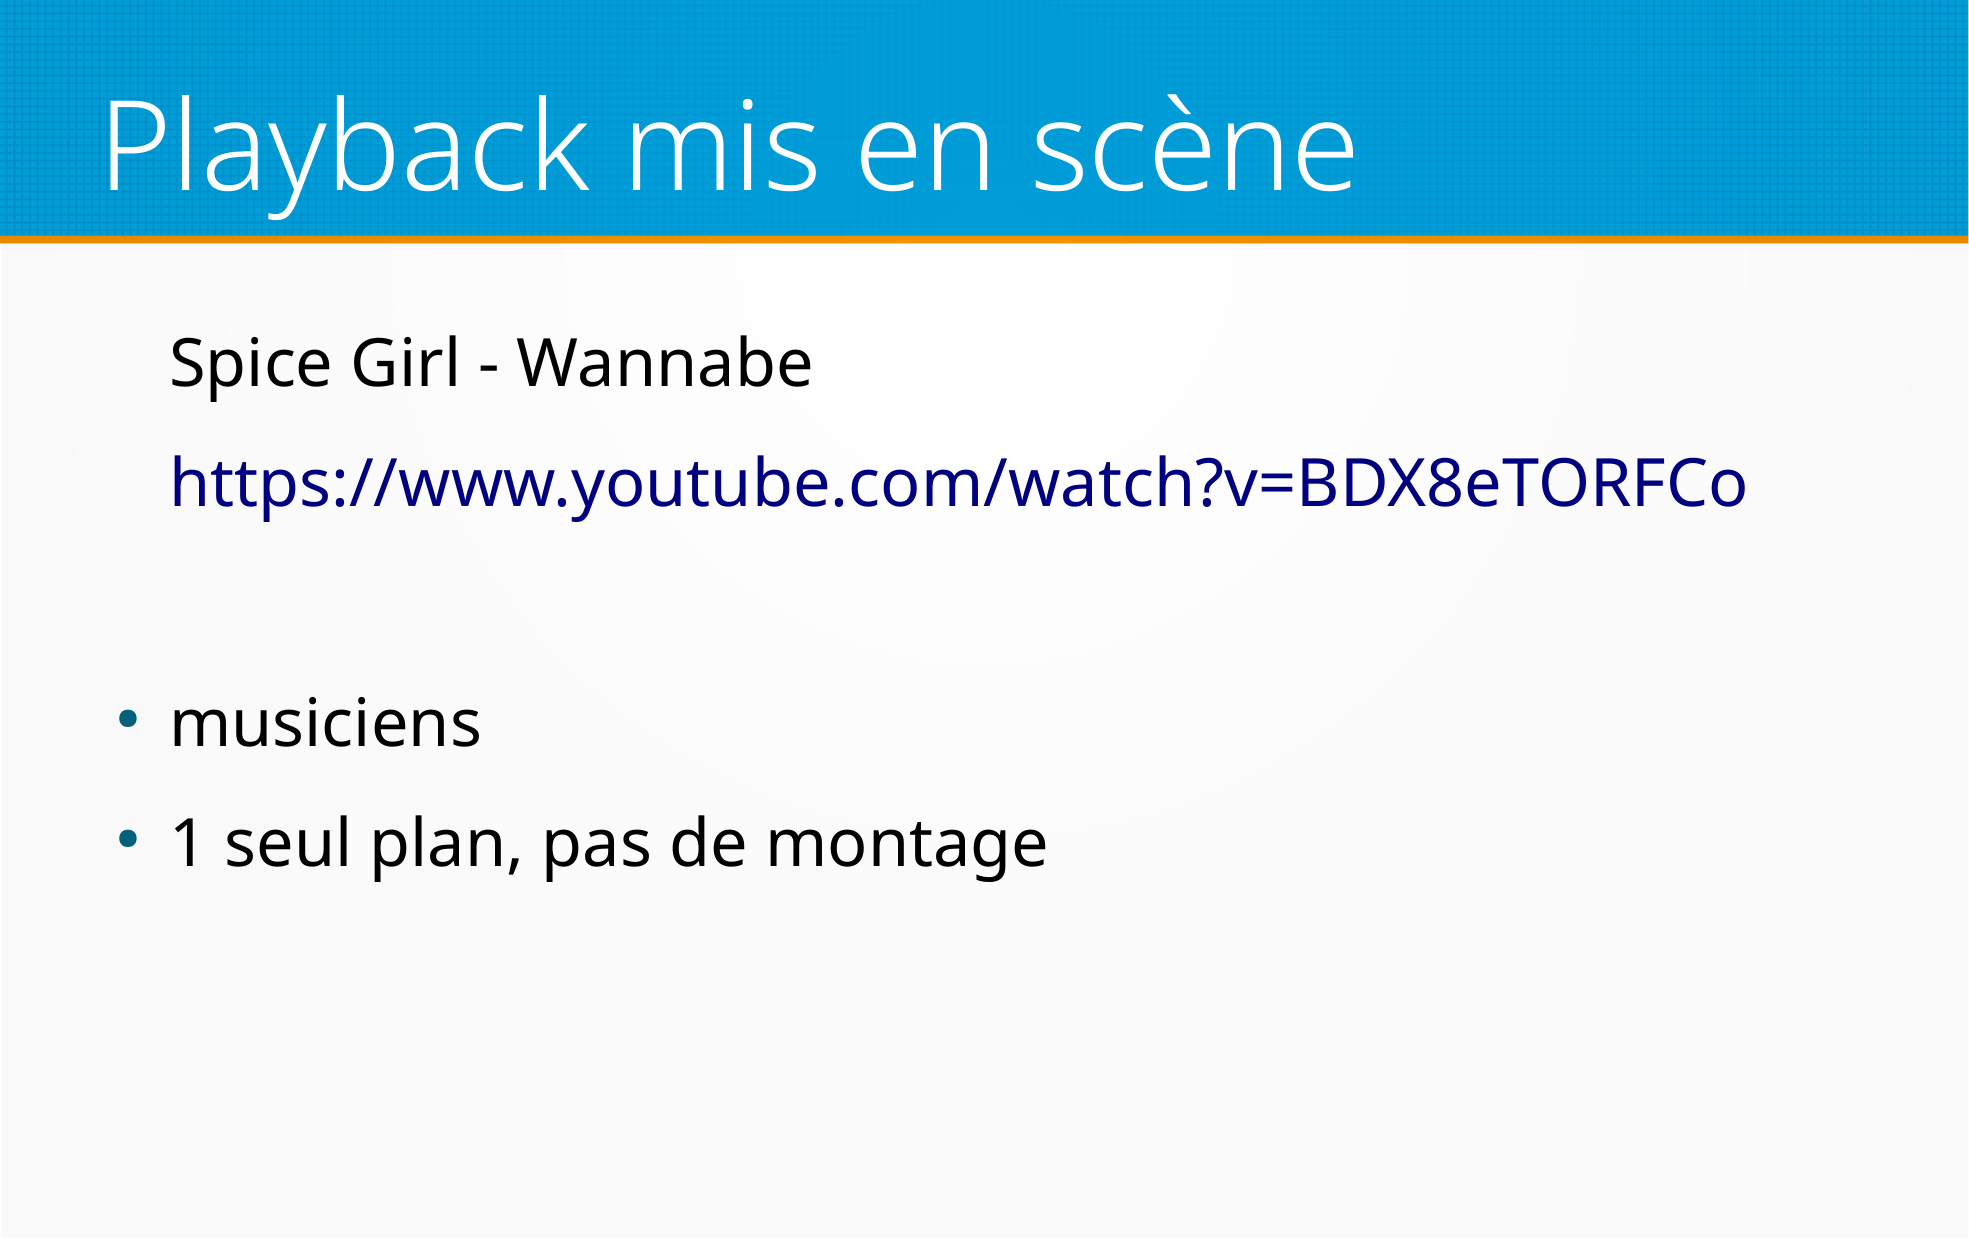

# Playback mis en scène
Spice Girl - Wannabe
https://www.youtube.com/watch?v=BDX8eTORFCo
musiciens
1 seul plan, pas de montage